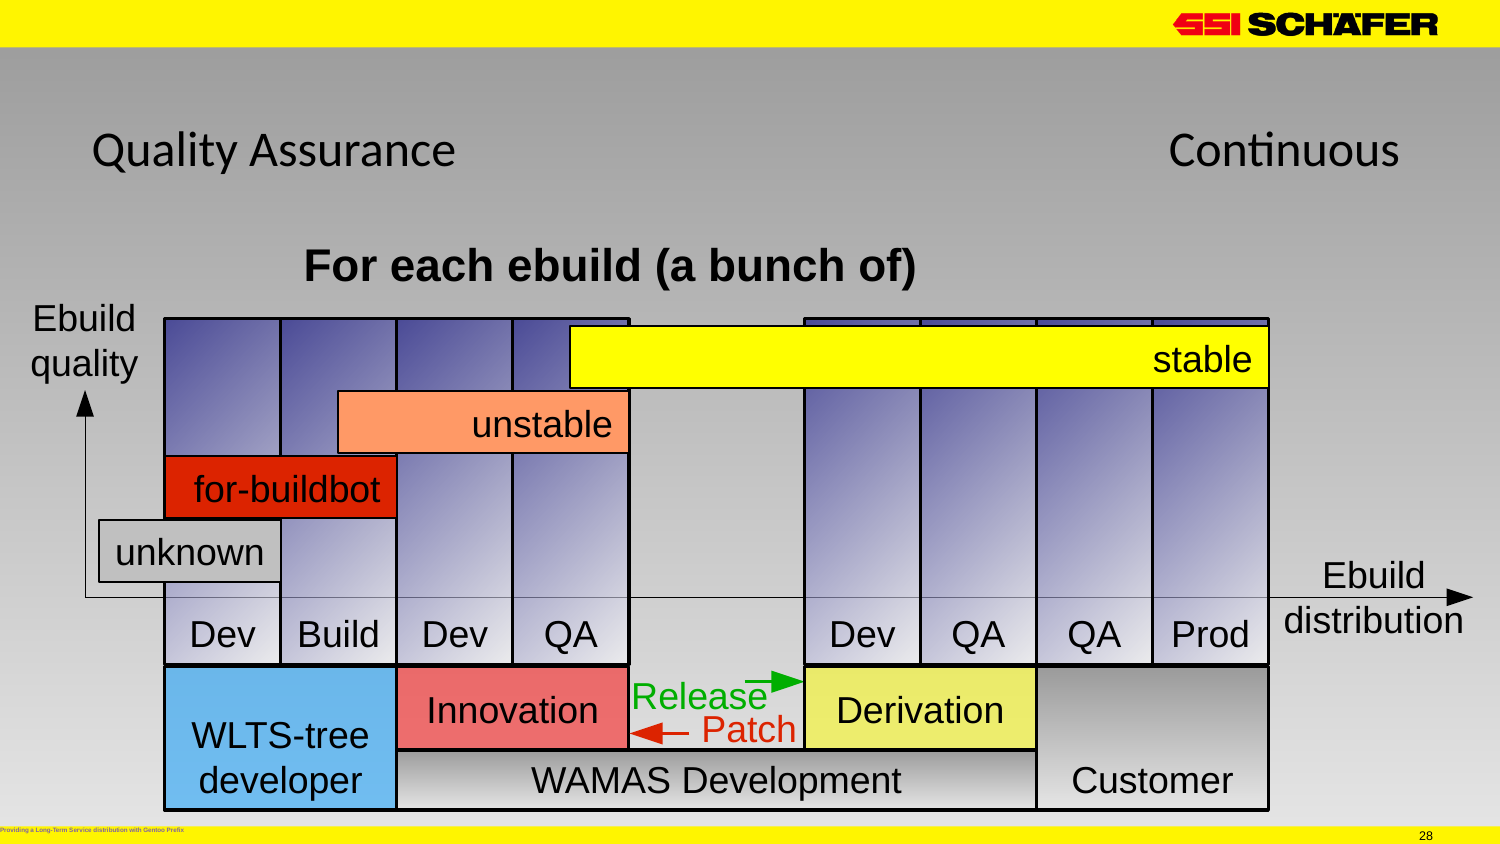

Quality Assurance
Continuous
# For each ebuild (a bunch of)
Ebuild quality
Dev
Build
Dev
QA
Dev
QA
QA
Prod
stable
unstable
for-buildbot
unknown
Ebuild distribution
Release
WLTS-tree developer
Innovation
Derivation
Customer
Patch
WAMAS Development
© 2015 SSI Schäfer